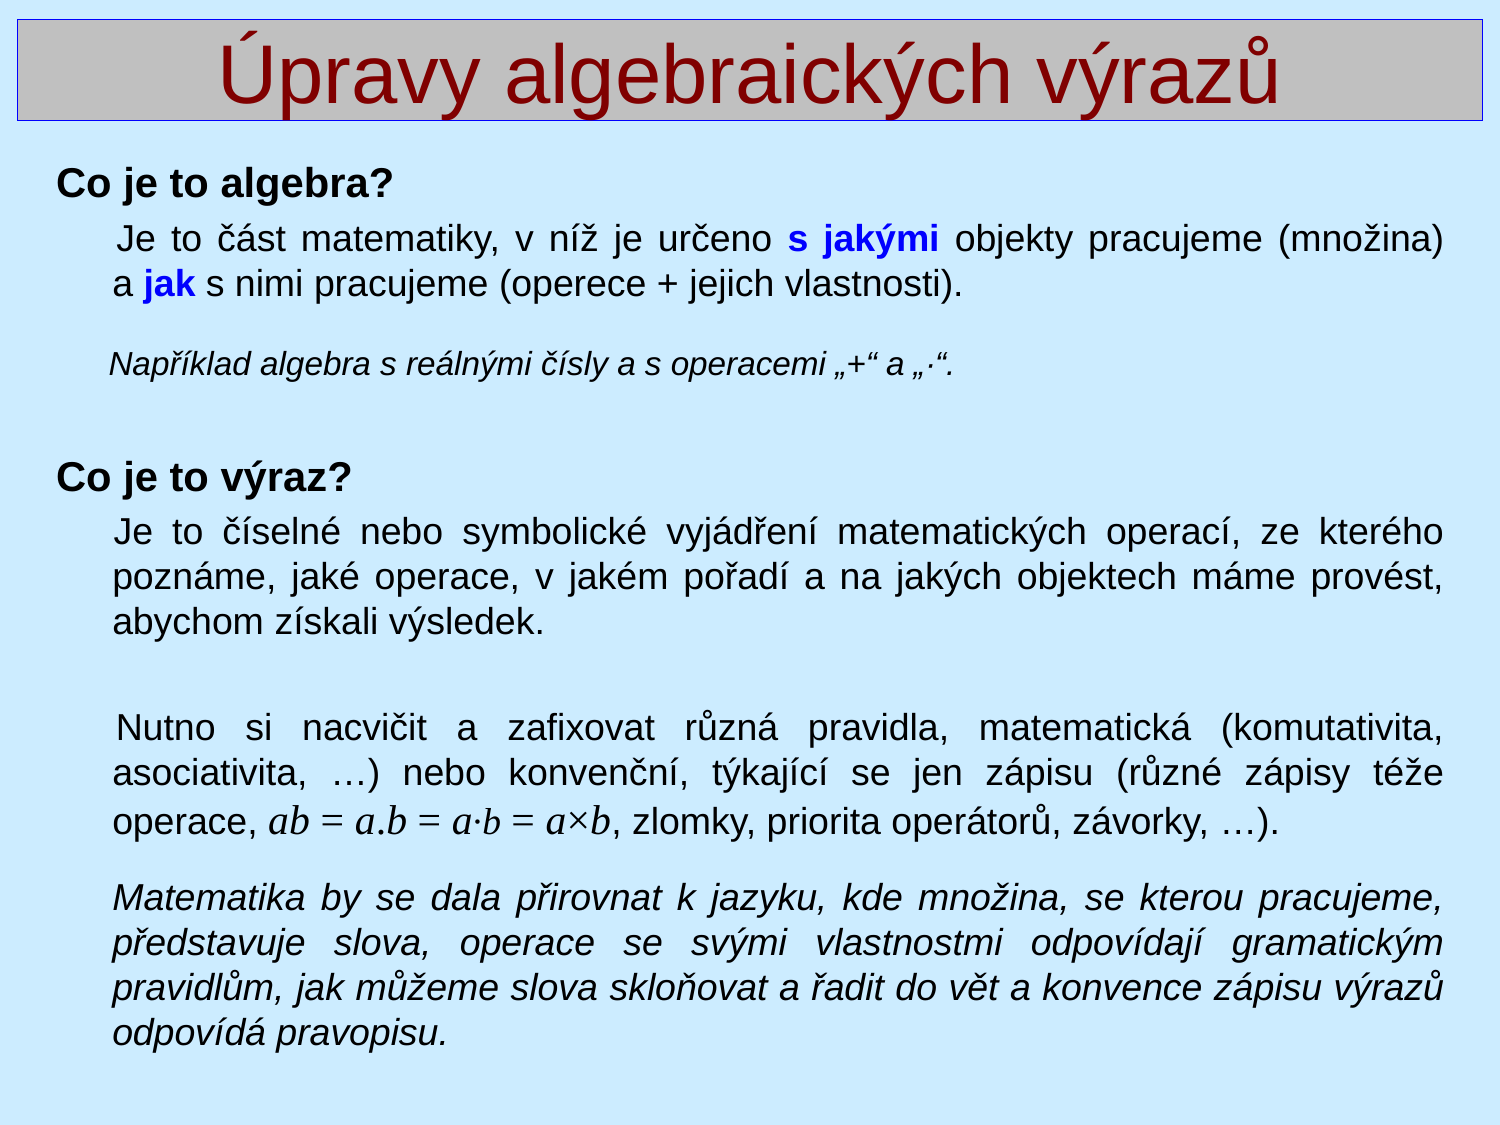

# Úpravy algebraických výrazů
Co je to algebra?
 Je to část matematiky, v níž je určeno s jakými objekty pracujeme (množina) a jak s nimi pracujeme (operece + jejich vlastnosti).
 Například algebra s reálnými čísly a s operacemi „+“ a „∙“.
Co je to výraz?
 Je to číselné nebo symbolické vyjádření matematických operací, ze kterého poznáme, jaké operace, v jakém pořadí a na jakých objektech máme provést, abychom získali výsledek.
 Nutno si nacvičit a zafixovat různá pravidla, matematická (komutativita, asociativita, …) nebo konvenční, týkající se jen zápisu (různé zápisy téže operace, ab = a.b = a∙b = a×b, zlomky, priorita operátorů, závorky, …).
	Matematika by se dala přirovnat k jazyku, kde množina, se kterou pracujeme, představuje slova, operace se svými vlastnostmi odpovídají gramatickým pravidlům, jak můžeme slova skloňovat a řadit do vět a konvence zápisu výrazů odpovídá pravopisu.